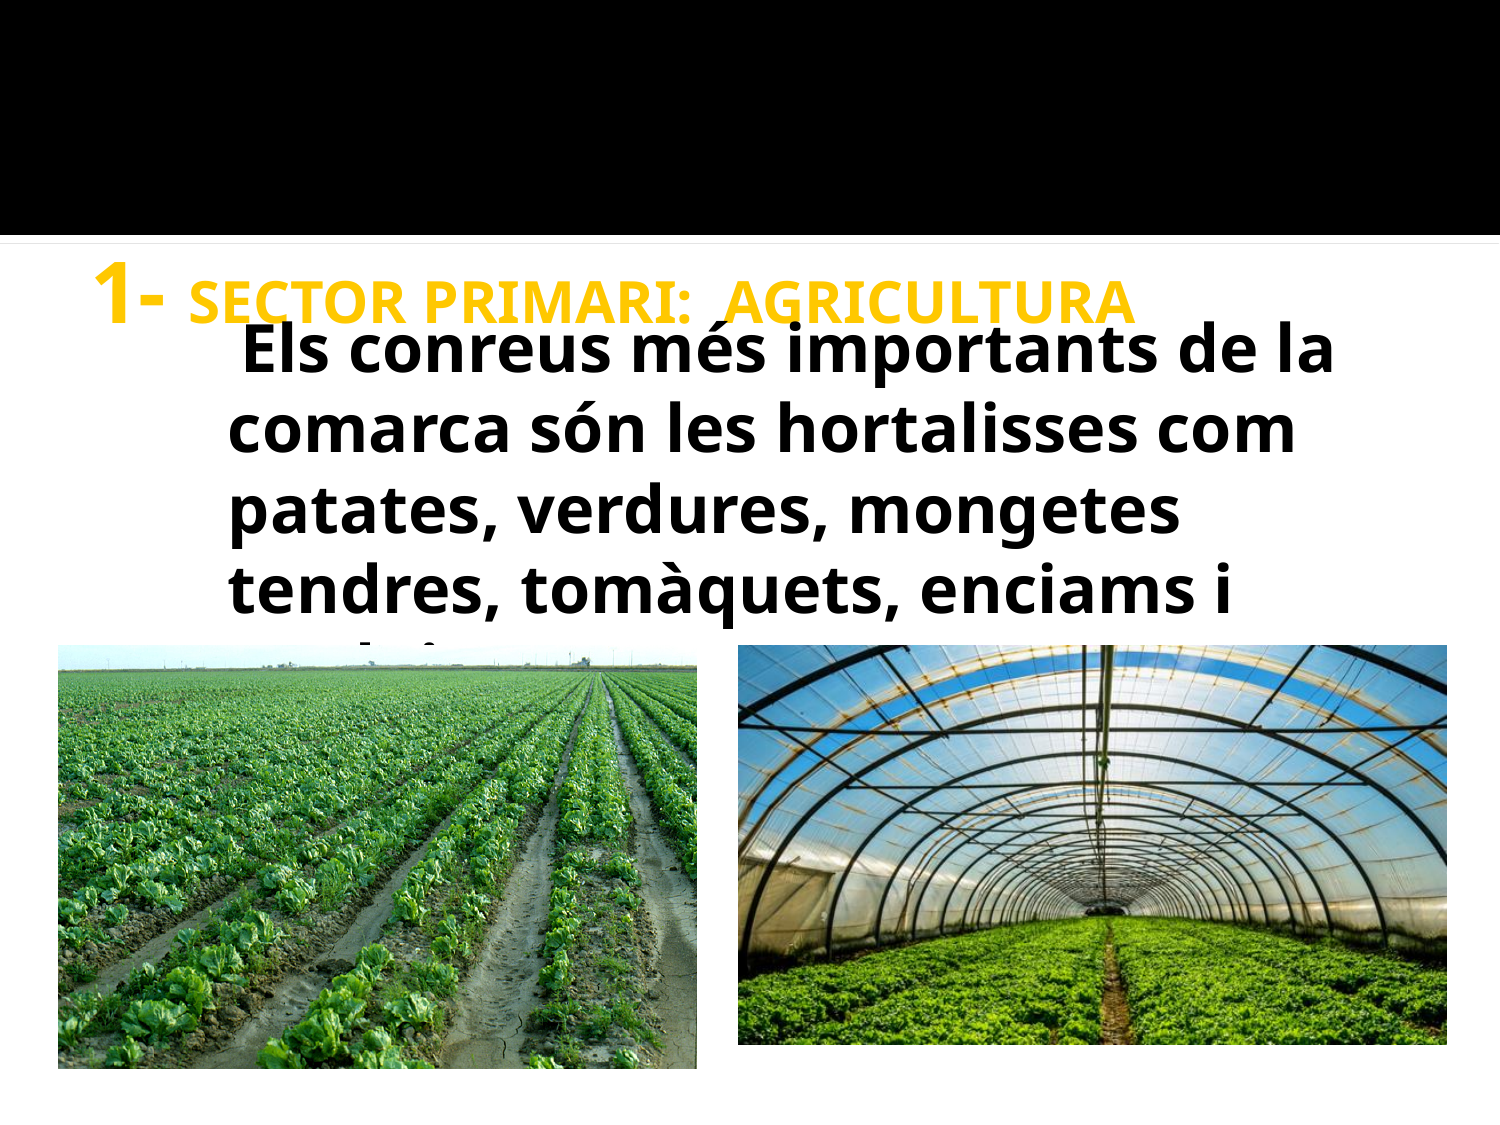

# 1- SECTOR PRIMARI: AGRICULTURA
 Els conreus més importants de la comarca són les hortalisses com patates, verdures, mongetes tendres, tomàquets, enciams i maduixots.